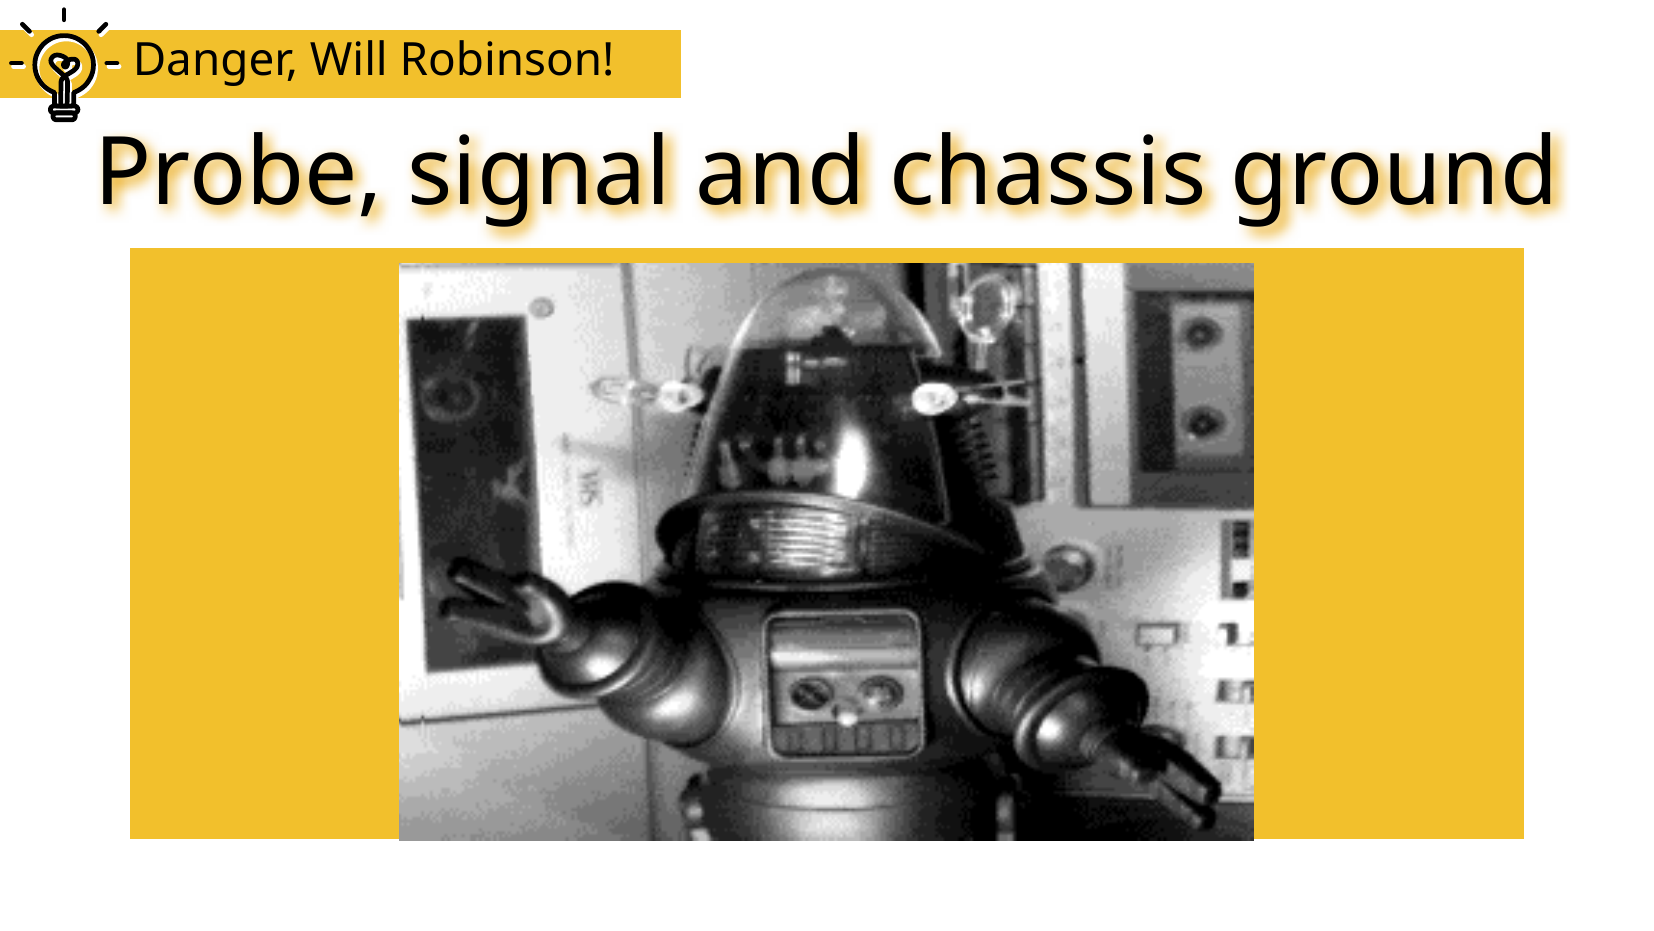

Danger, Will Robinson!
# Probe, signal and chassis ground